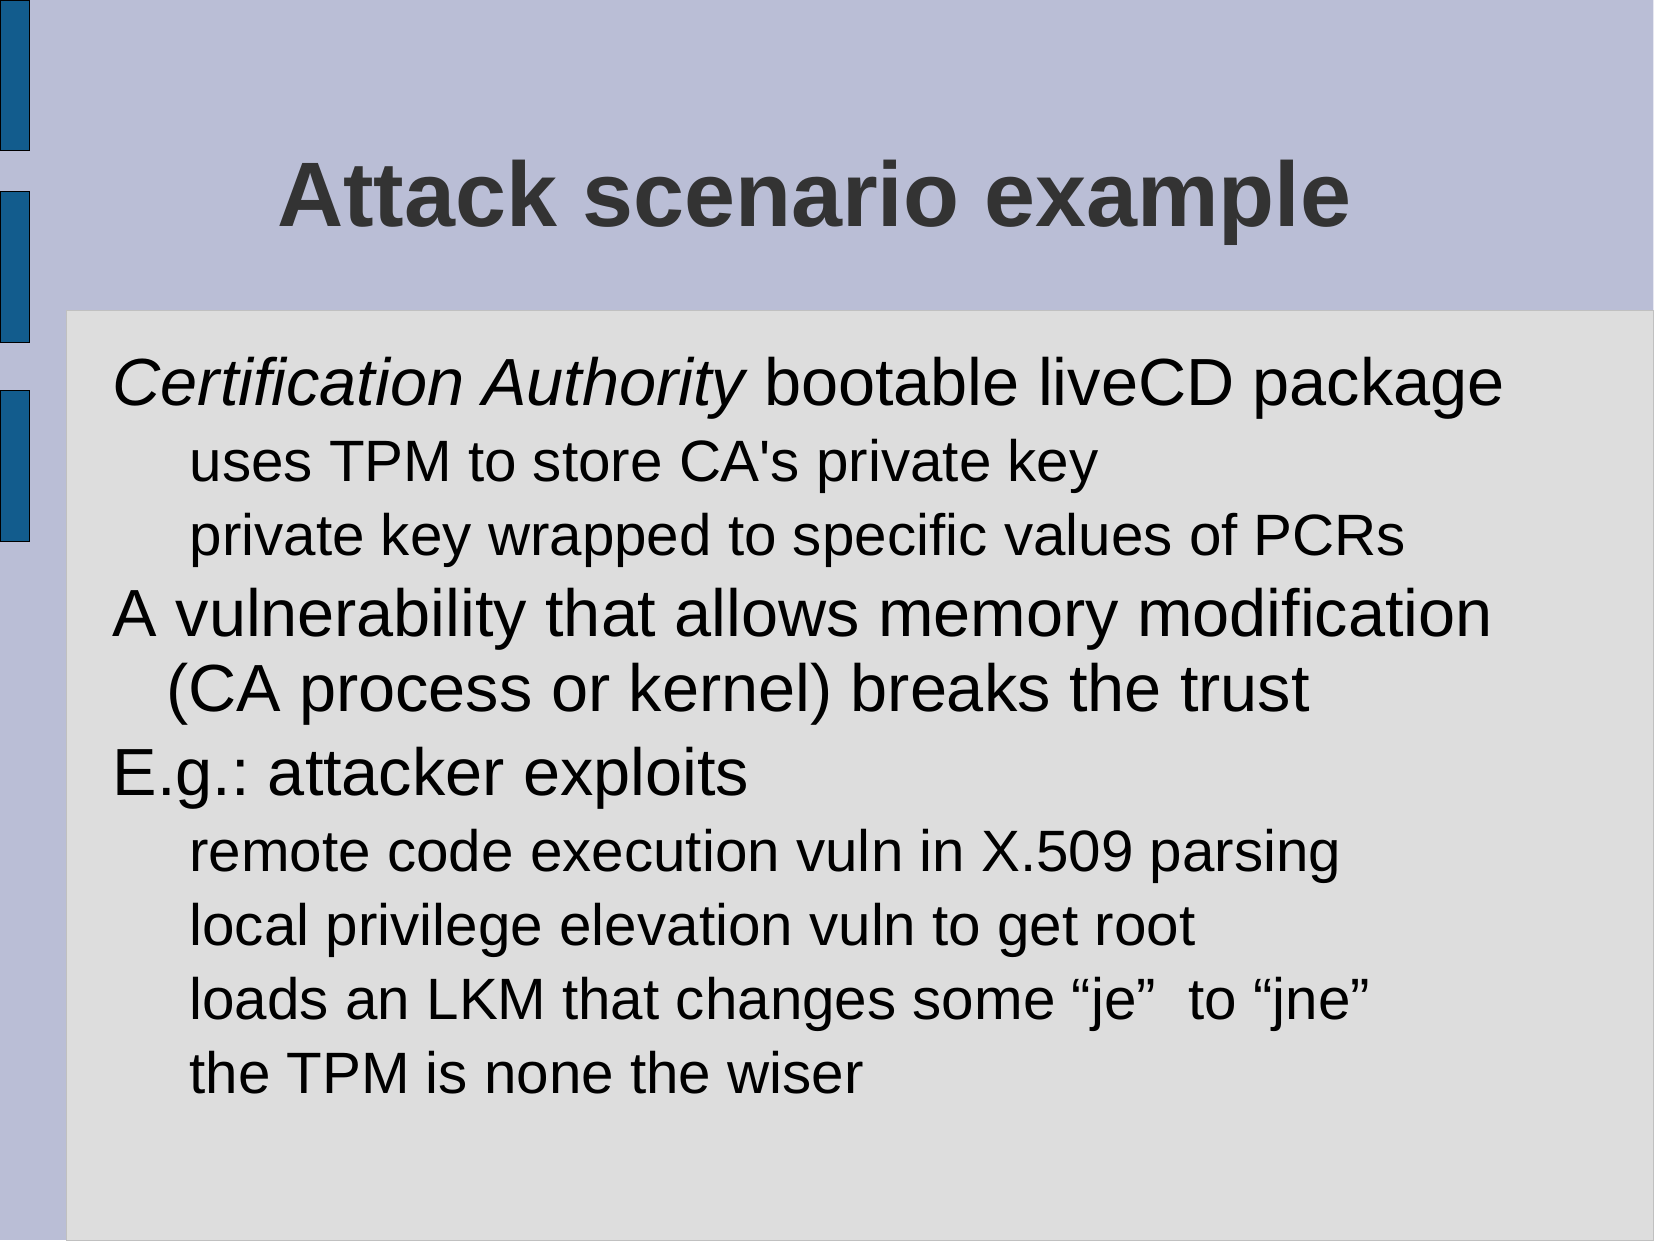

# Attack scenario example
Certification Authority bootable liveCD package
uses TPM to store CA's private key
private key wrapped to specific values of PCRs
A vulnerability that allows memory modification (CA process or kernel) breaks the trust
E.g.: attacker exploits
remote code execution vuln in X.509 parsing
local privilege elevation vuln to get root
loads an LKM that changes some “je” to “jne”
the TPM is none the wiser